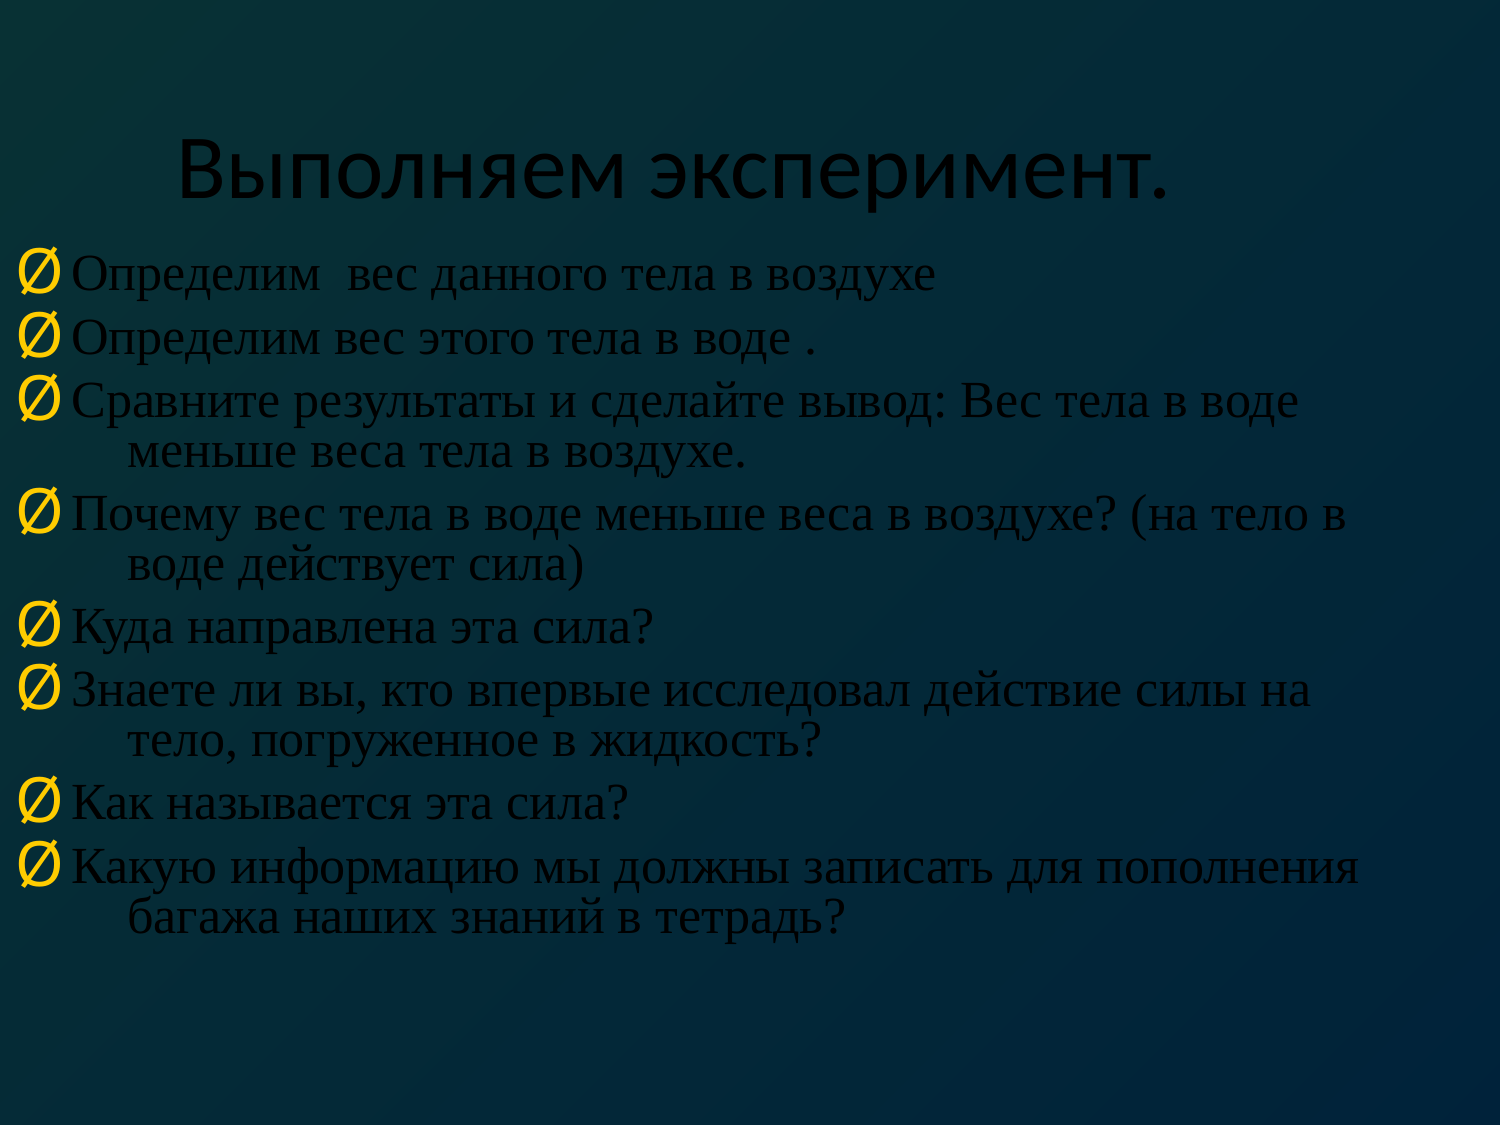

# Выполняем эксперимент.
Определим вес данного тела в воздухе
Определим вес этого тела в воде .
Сравните результаты и сделайте вывод: Вес тела в воде меньше веса тела в воздухе.
Почему вес тела в воде меньше веса в воздухе? (на тело в воде действует сила)
Куда направлена эта сила?
Знаете ли вы, кто впервые исследовал действие силы на тело, погруженное в жидкость?
Как называется эта сила?
Какую информацию мы должны записать для пополнения багажа наших знаний в тетрадь?